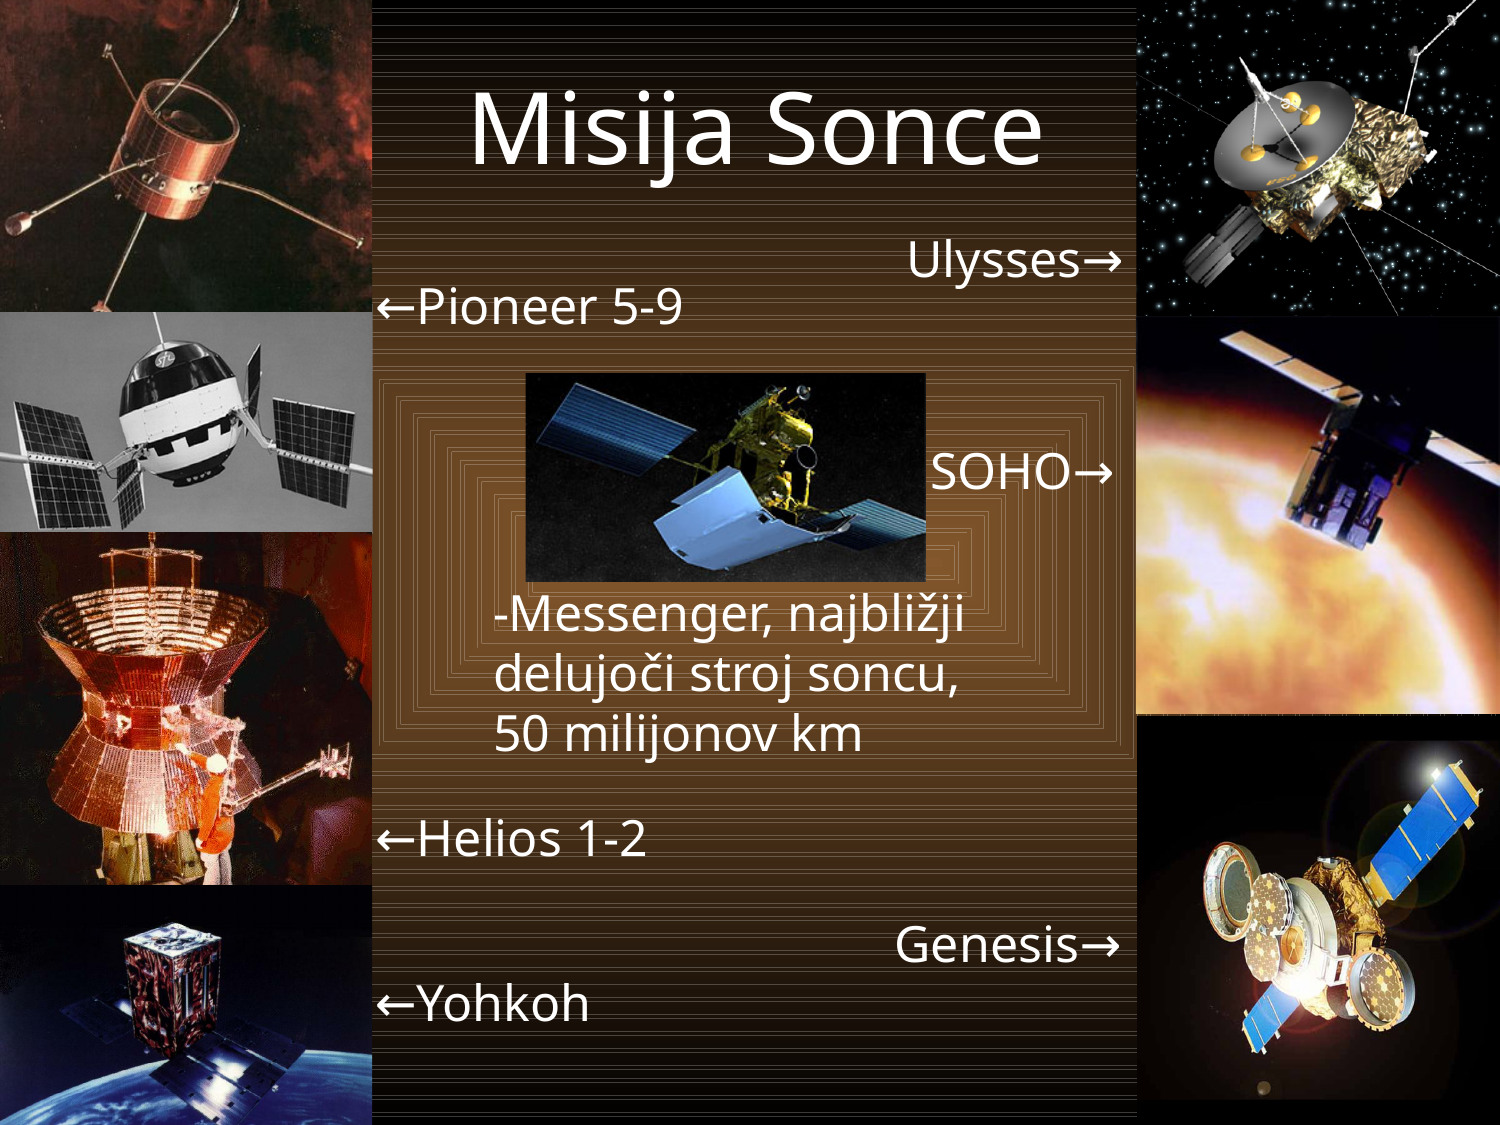

# Misija Sonce
Ulysses→
←Pioneer 5-9
SOHO→
-Messenger, najbližji delujoči stroj soncu, 50 milijonov km
←Helios 1-2
Genesis→
←Yohkoh